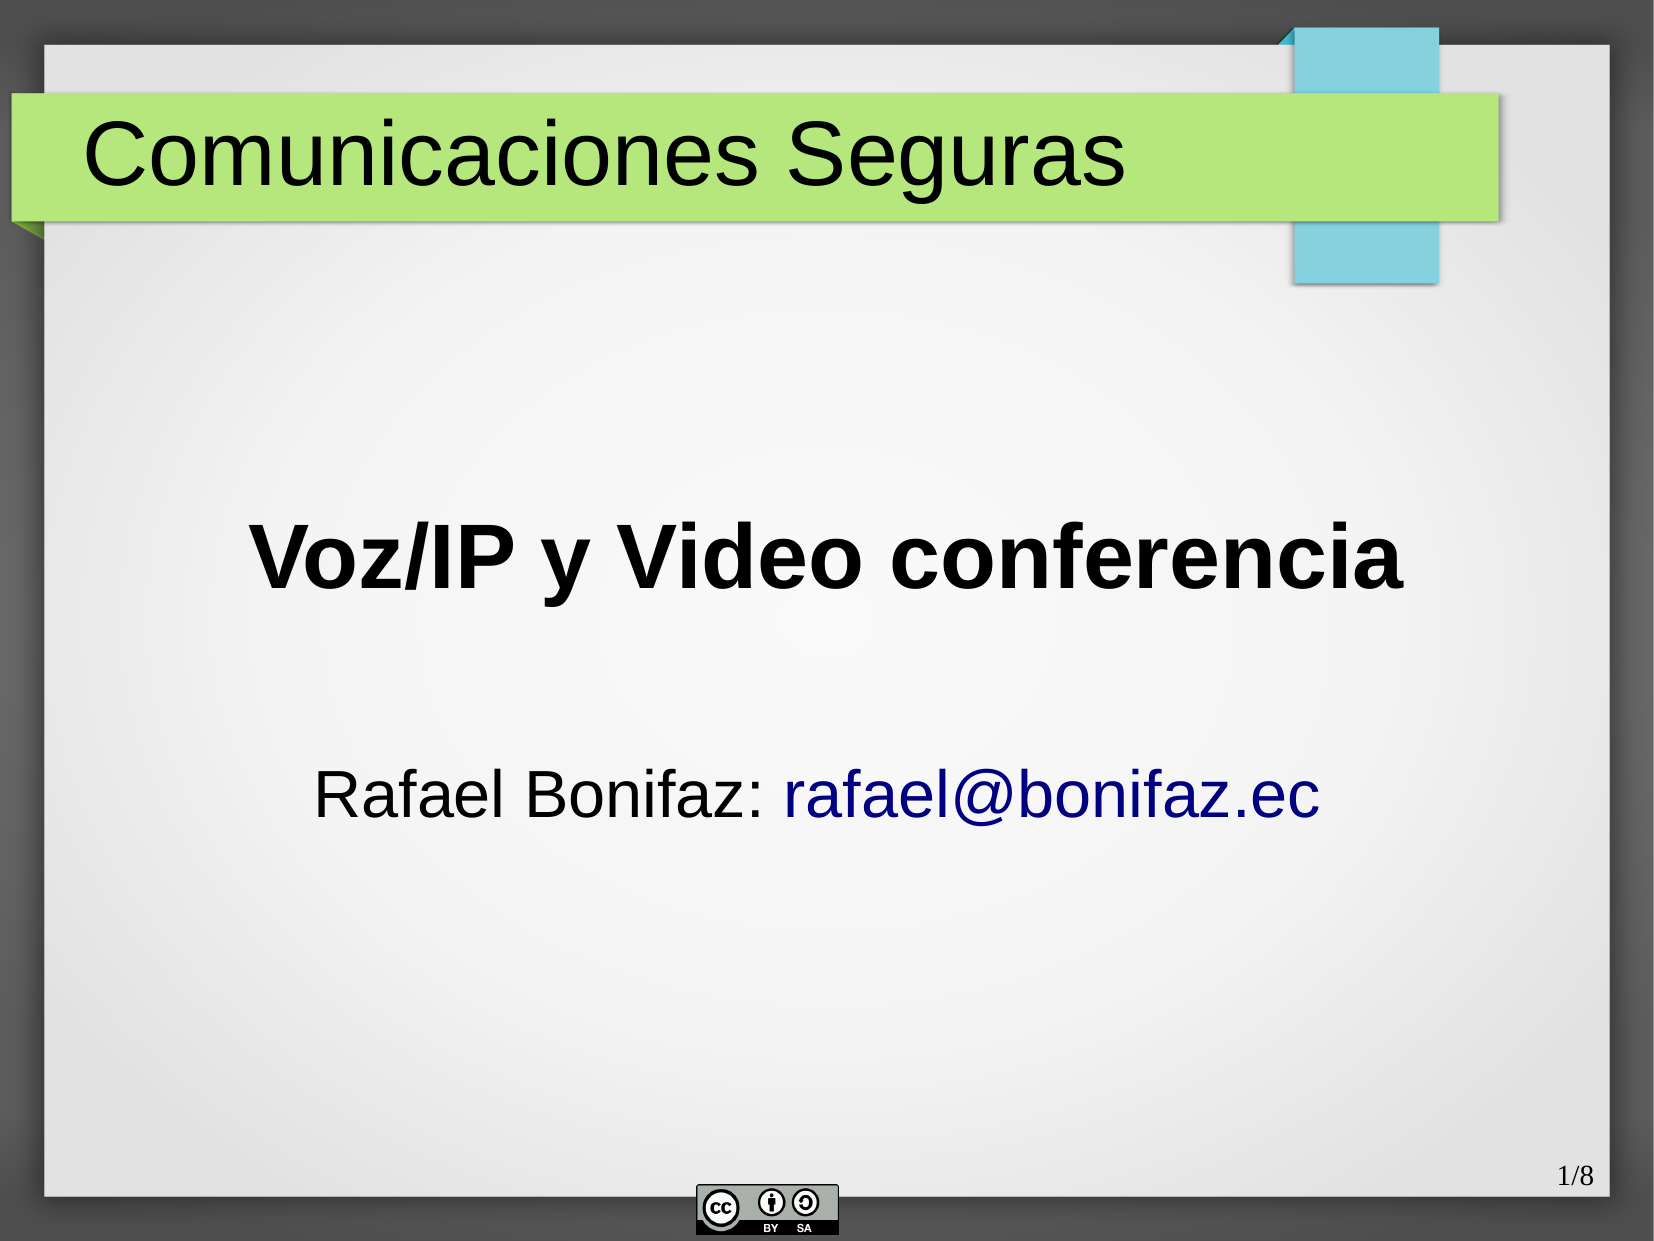

# Comunicaciones Seguras
Voz/IP y Video conferencia
Rafael Bonifaz: rafael@bonifaz.ec
1